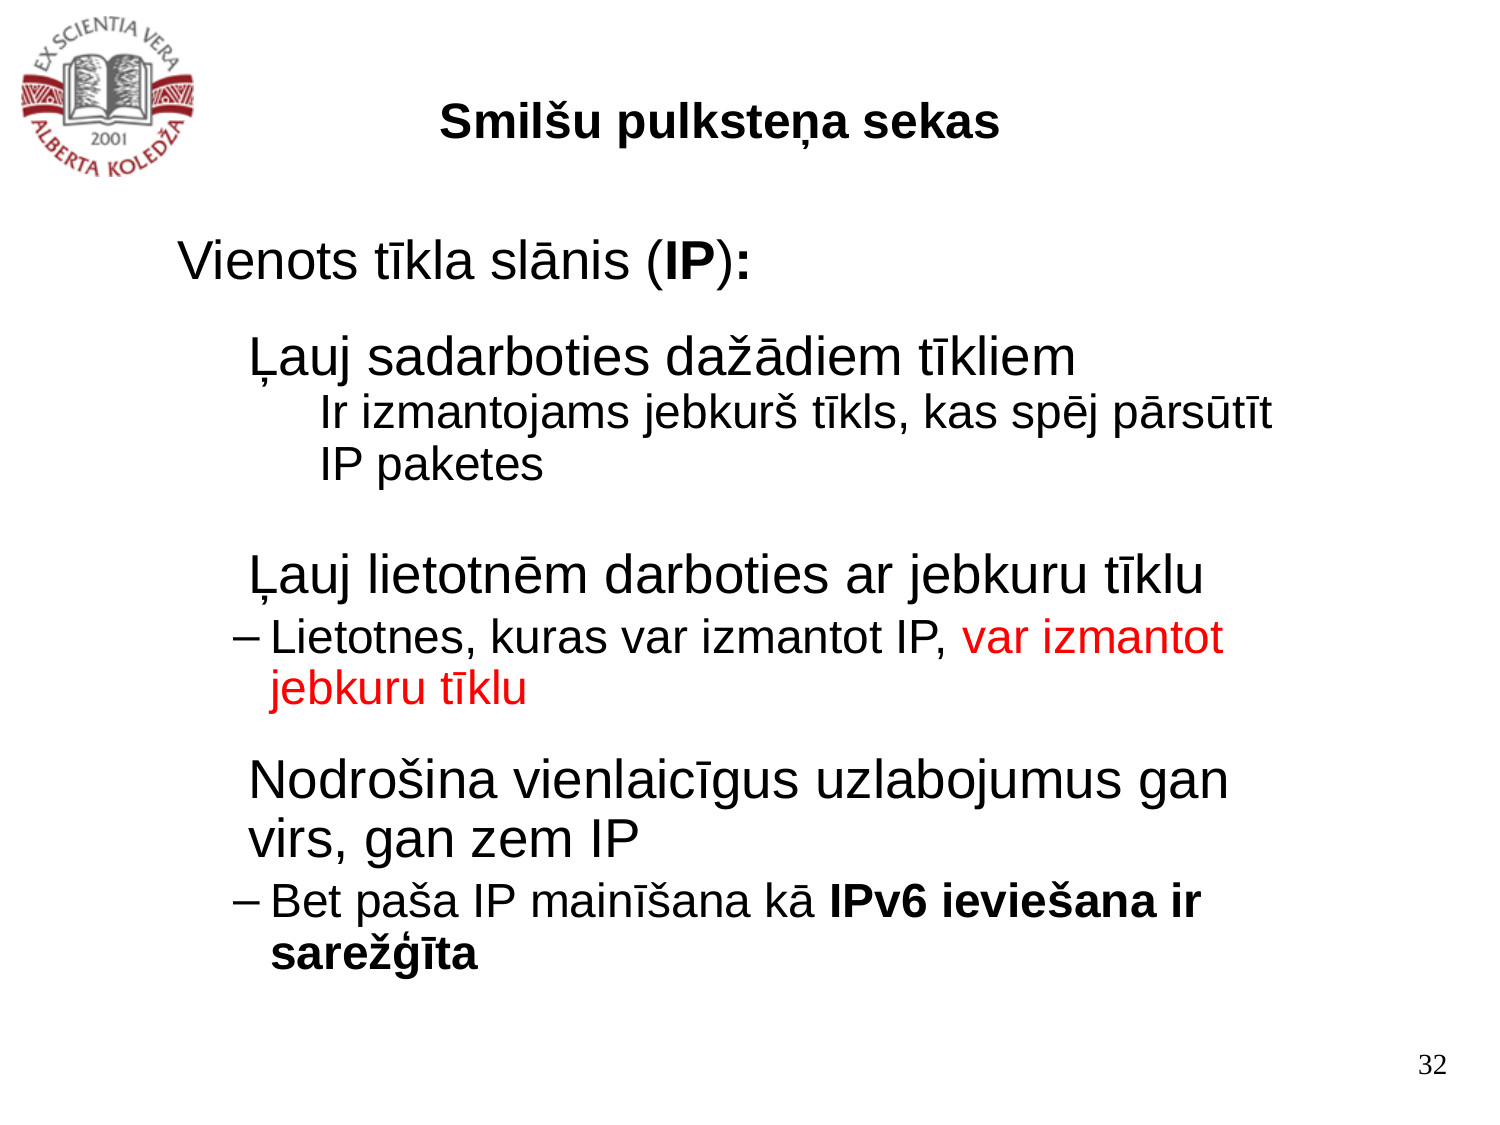

# Smilšu pulksteņa sekas
Vienots tīkla slānis (IP):
Ļauj sadarboties dažādiem tīkliem
Ir izmantojams jebkurš tīkls, kas spēj pārsūtīt IP paketes
Ļauj lietotnēm darboties ar jebkuru tīklu
Lietotnes, kuras var izmantot IP, var izmantot jebkuru tīklu
Nodrošina vienlaicīgus uzlabojumus gan virs, gan zem IP
Bet paša IP mainīšana kā IPv6 ieviešana ir sarežģīta